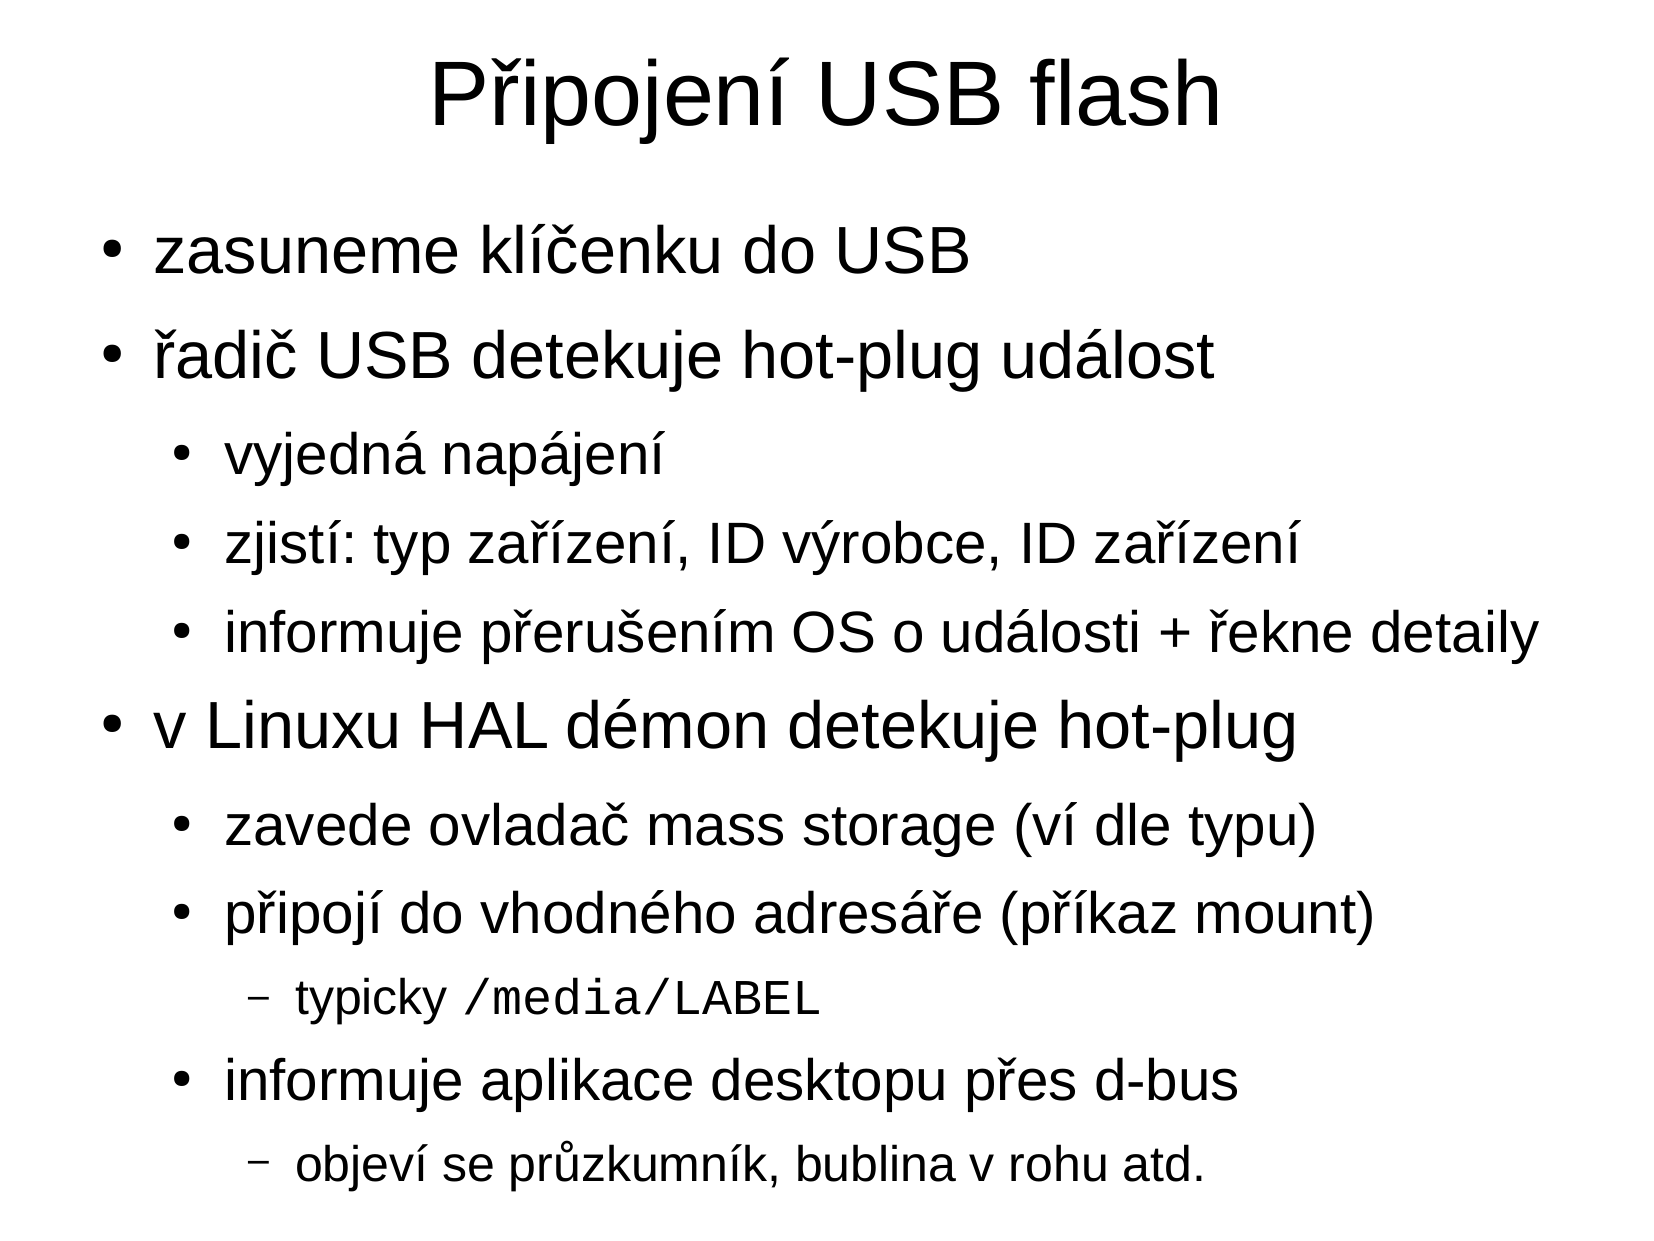

# Připojení USB flash
zasuneme klíčenku do USB
řadič USB detekuje hot-plug událost
vyjedná napájení
zjistí: typ zařízení, ID výrobce, ID zařízení
informuje přerušením OS o události + řekne detaily
v Linuxu HAL démon detekuje hot-plug
zavede ovladač mass storage (ví dle typu)
připojí do vhodného adresáře (příkaz mount)
typicky /media/LABEL
informuje aplikace desktopu přes d-bus
objeví se průzkumník, bublina v rohu atd.